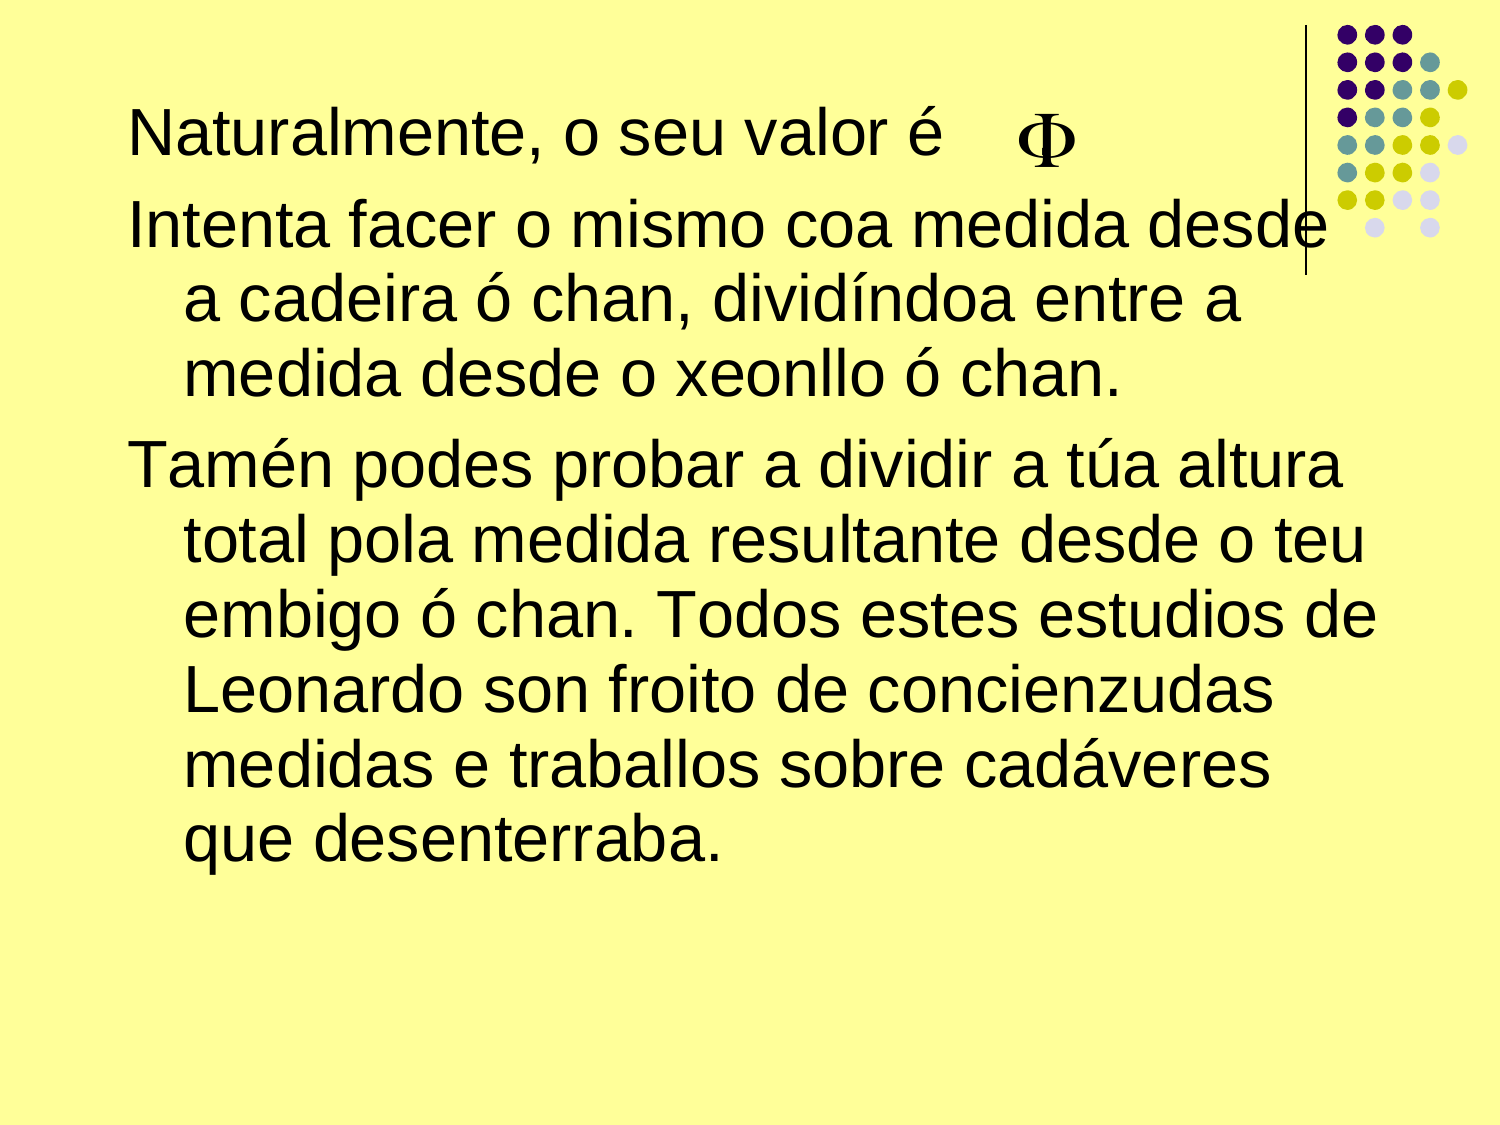

# Naturalmente, o seu valor é .
Intenta facer o mismo coa medida desde a cadeira ó chan, dividíndoa entre a medida desde o xeonllo ó chan.
Tamén podes probar a dividir a túa altura total pola medida resultante desde o teu embigo ó chan. Todos estes estudios de Leonardo son froito de concienzudas medidas e traballos sobre cadáveres que desenterraba.